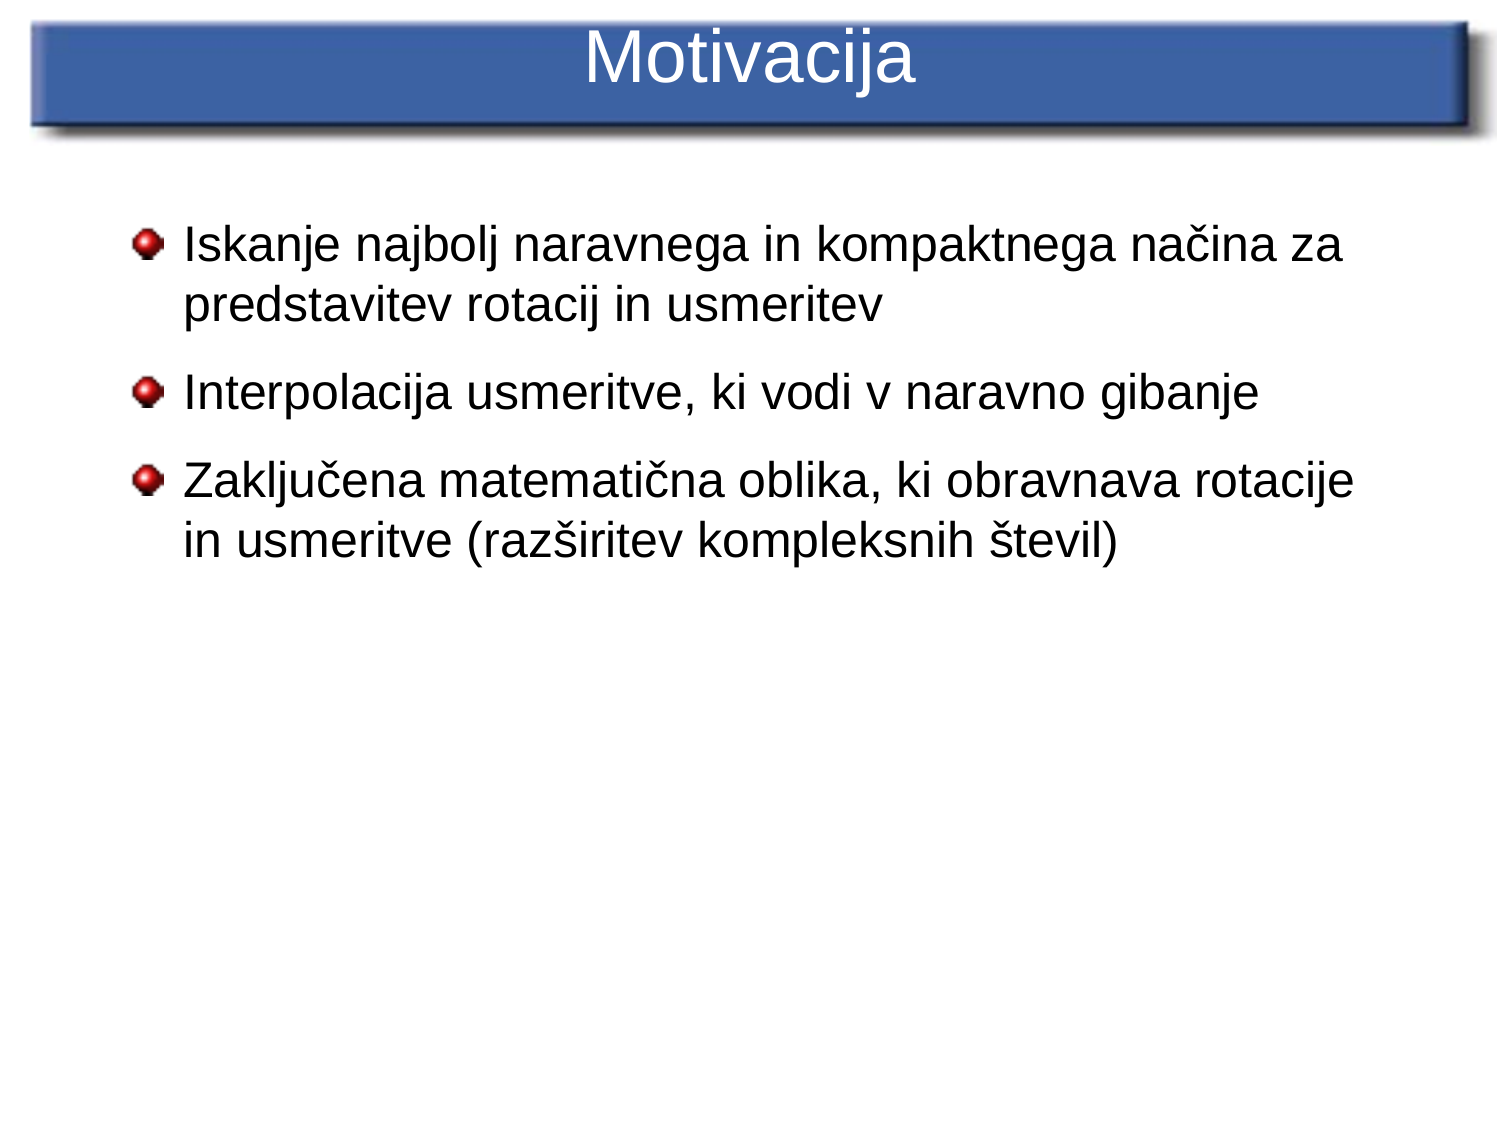

# Motivacija
Iskanje najbolj naravnega in kompaktnega načina za predstavitev rotacij in usmeritev
Interpolacija usmeritve, ki vodi v naravno gibanje
Zaključena matematična oblika, ki obravnava rotacije in usmeritve (razširitev kompleksnih števil)